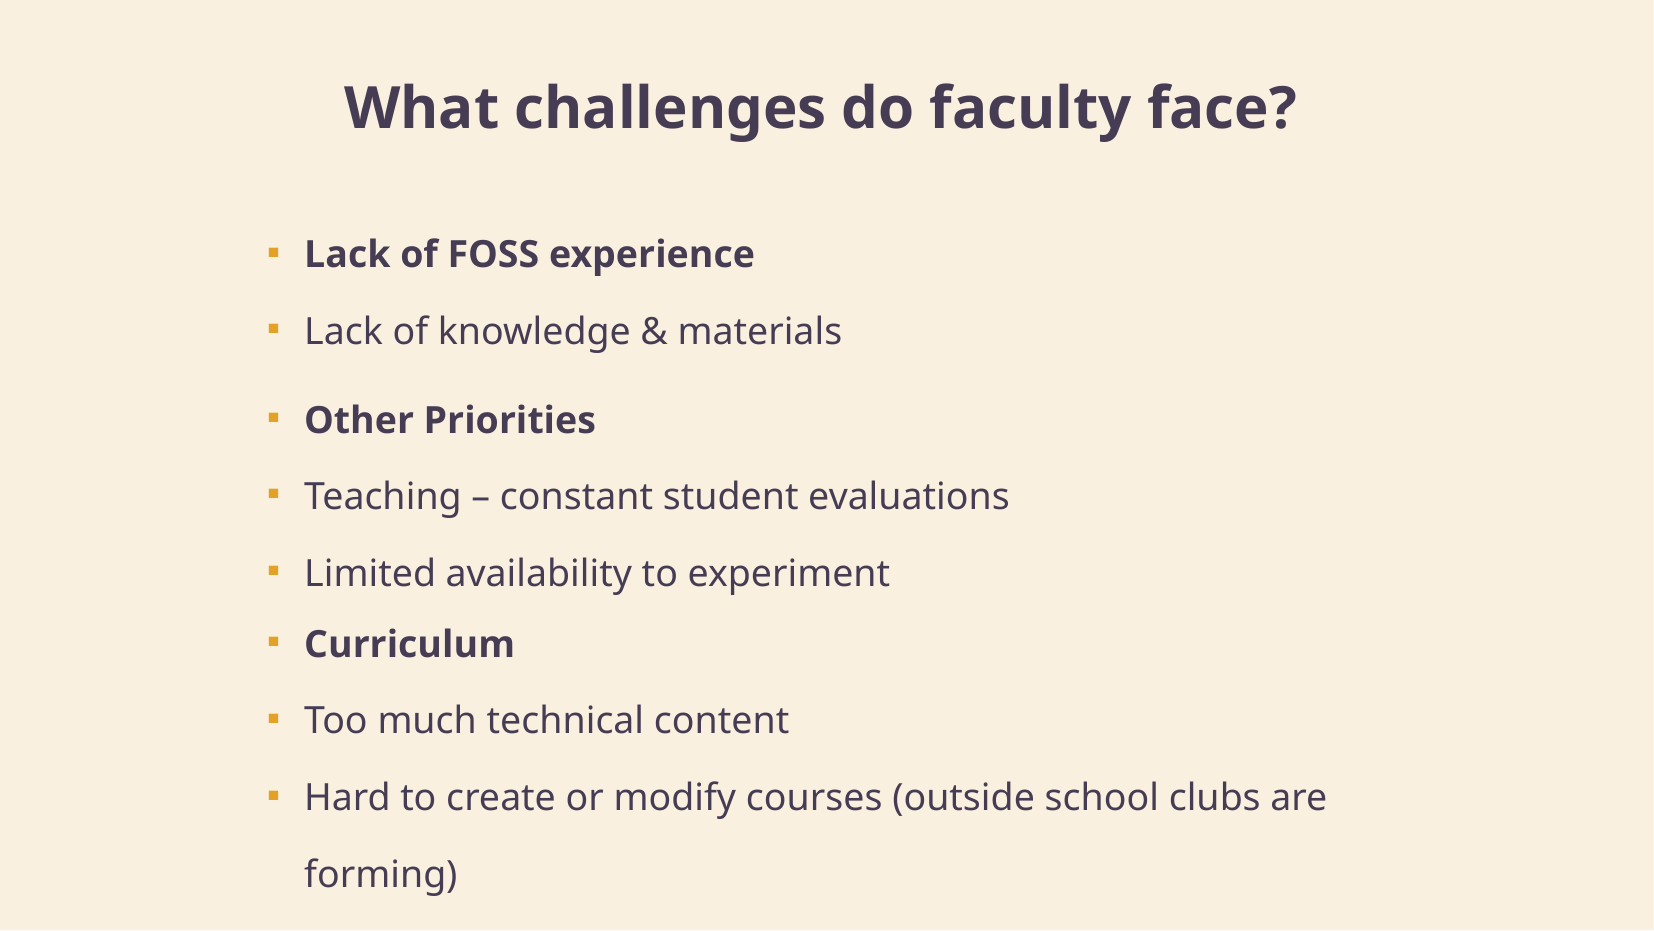

What challenges do faculty face?
Lack of FOSS experience
Lack of knowledge & materials
Other Priorities
Teaching – constant student evaluations
Limited availability to experiment
Curriculum
Too much technical content
Hard to create or modify courses (outside school clubs are forming)
Hard to align timelines & schedules